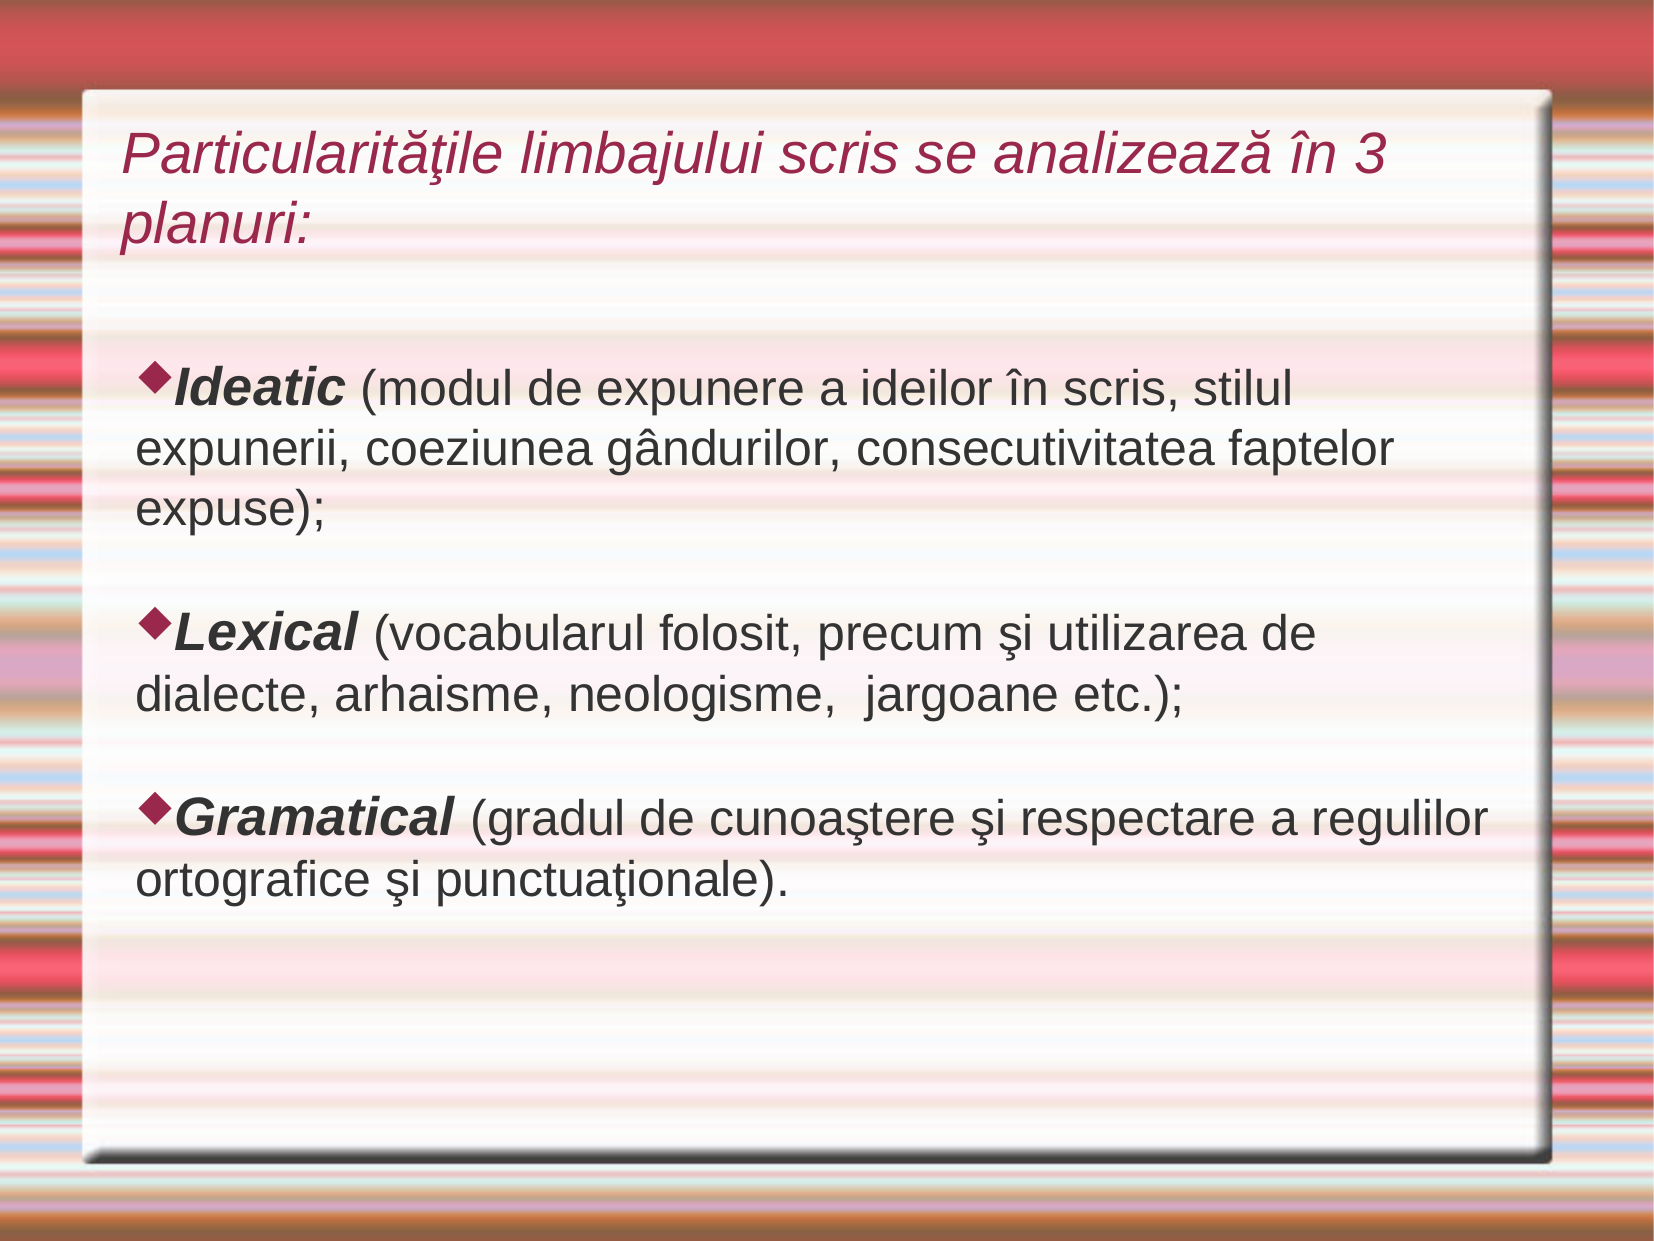

# Particularităţile limbajului scris se analizează în 3 planuri:
Ideatic (modul de expunere a ideilor în scris, stilul expunerii, coeziunea gândurilor, consecutivitatea faptelor expuse);
Lexical (vocabularul folosit, precum şi utilizarea de dialecte, arhaisme, neologisme, jargoane etc.);
Gramatical (gradul de cunoaştere şi respectare a regulilor ortografice şi punctuaţionale).